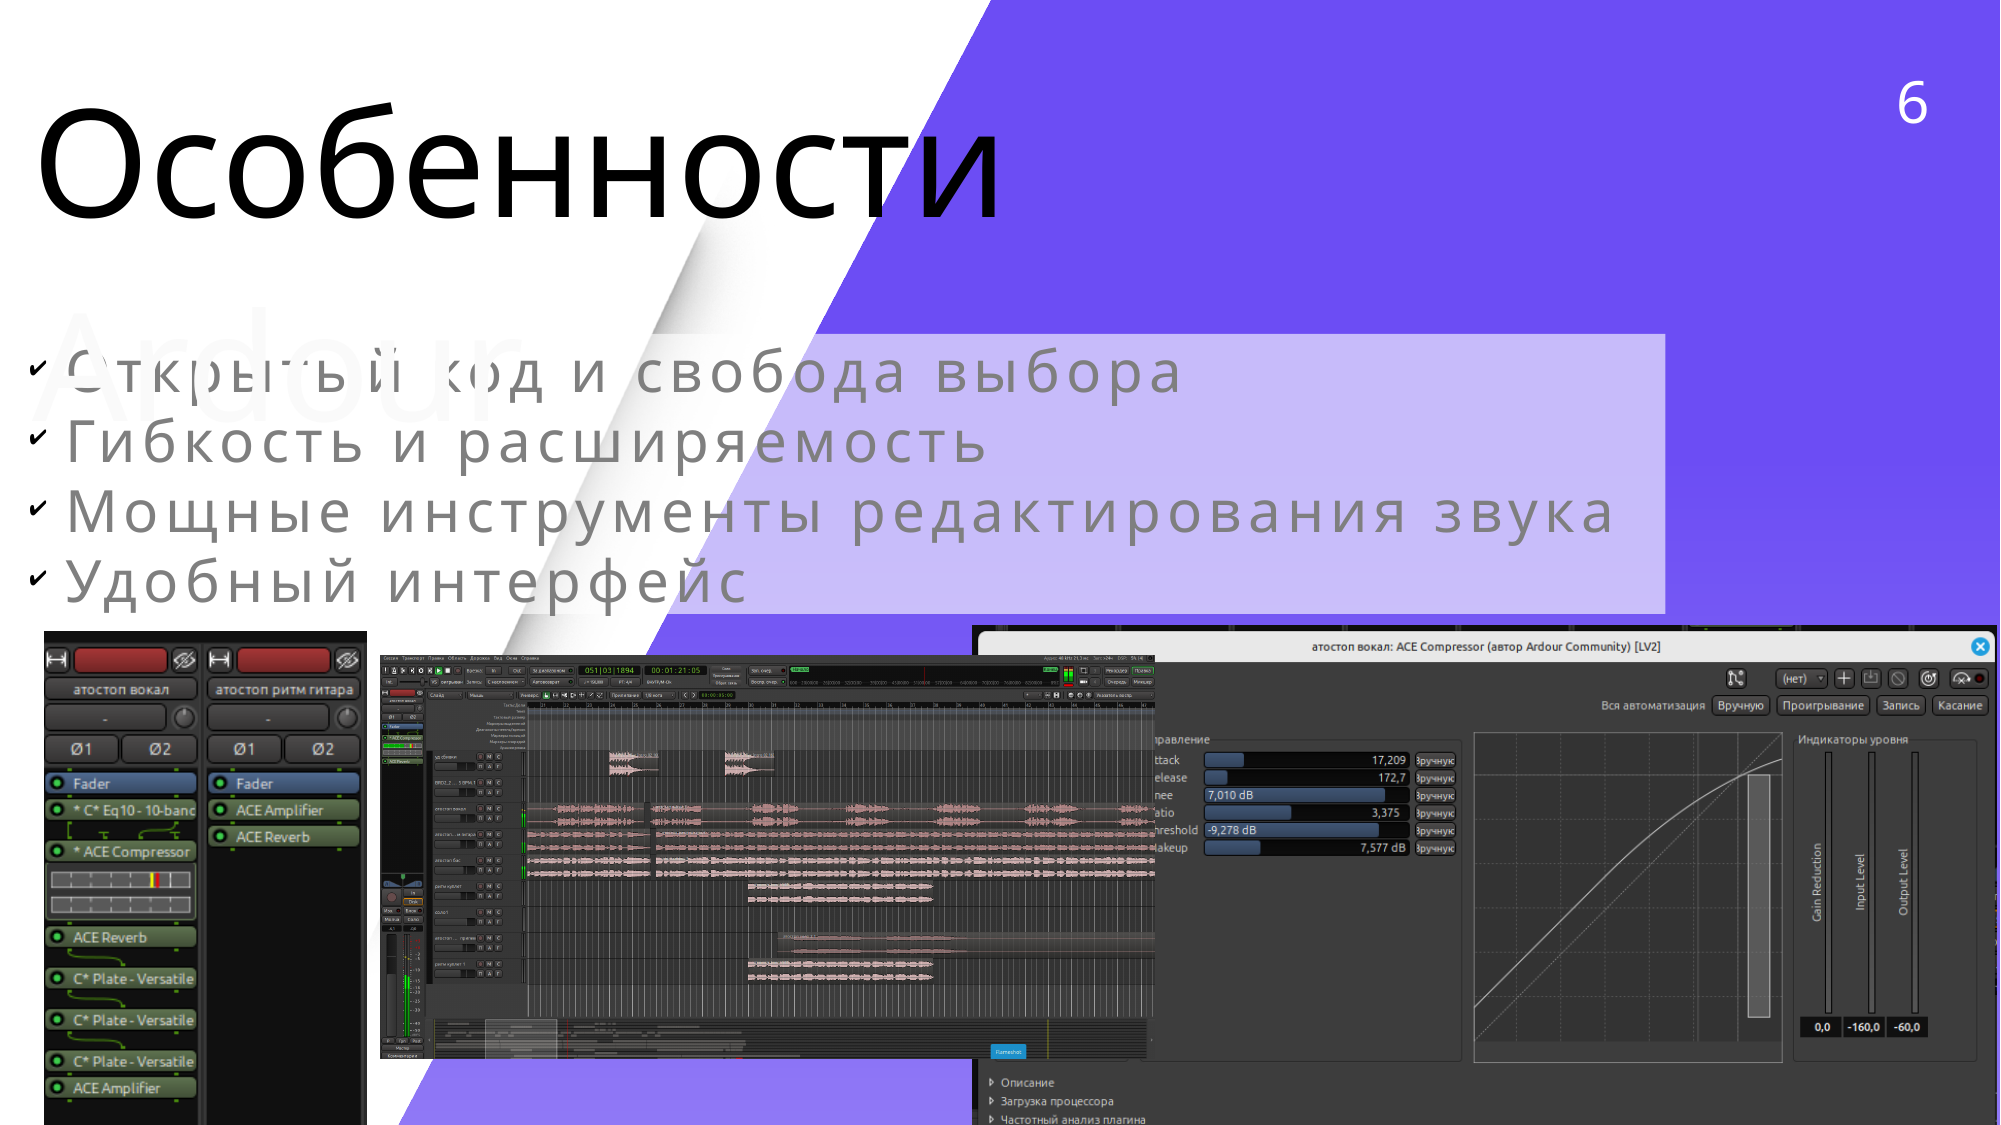

Особенности Ardour
Открытый код и свобода выбора
Гибкость и расширяемость
Мощные инструменты редактирования звука
Удобный интерфейс